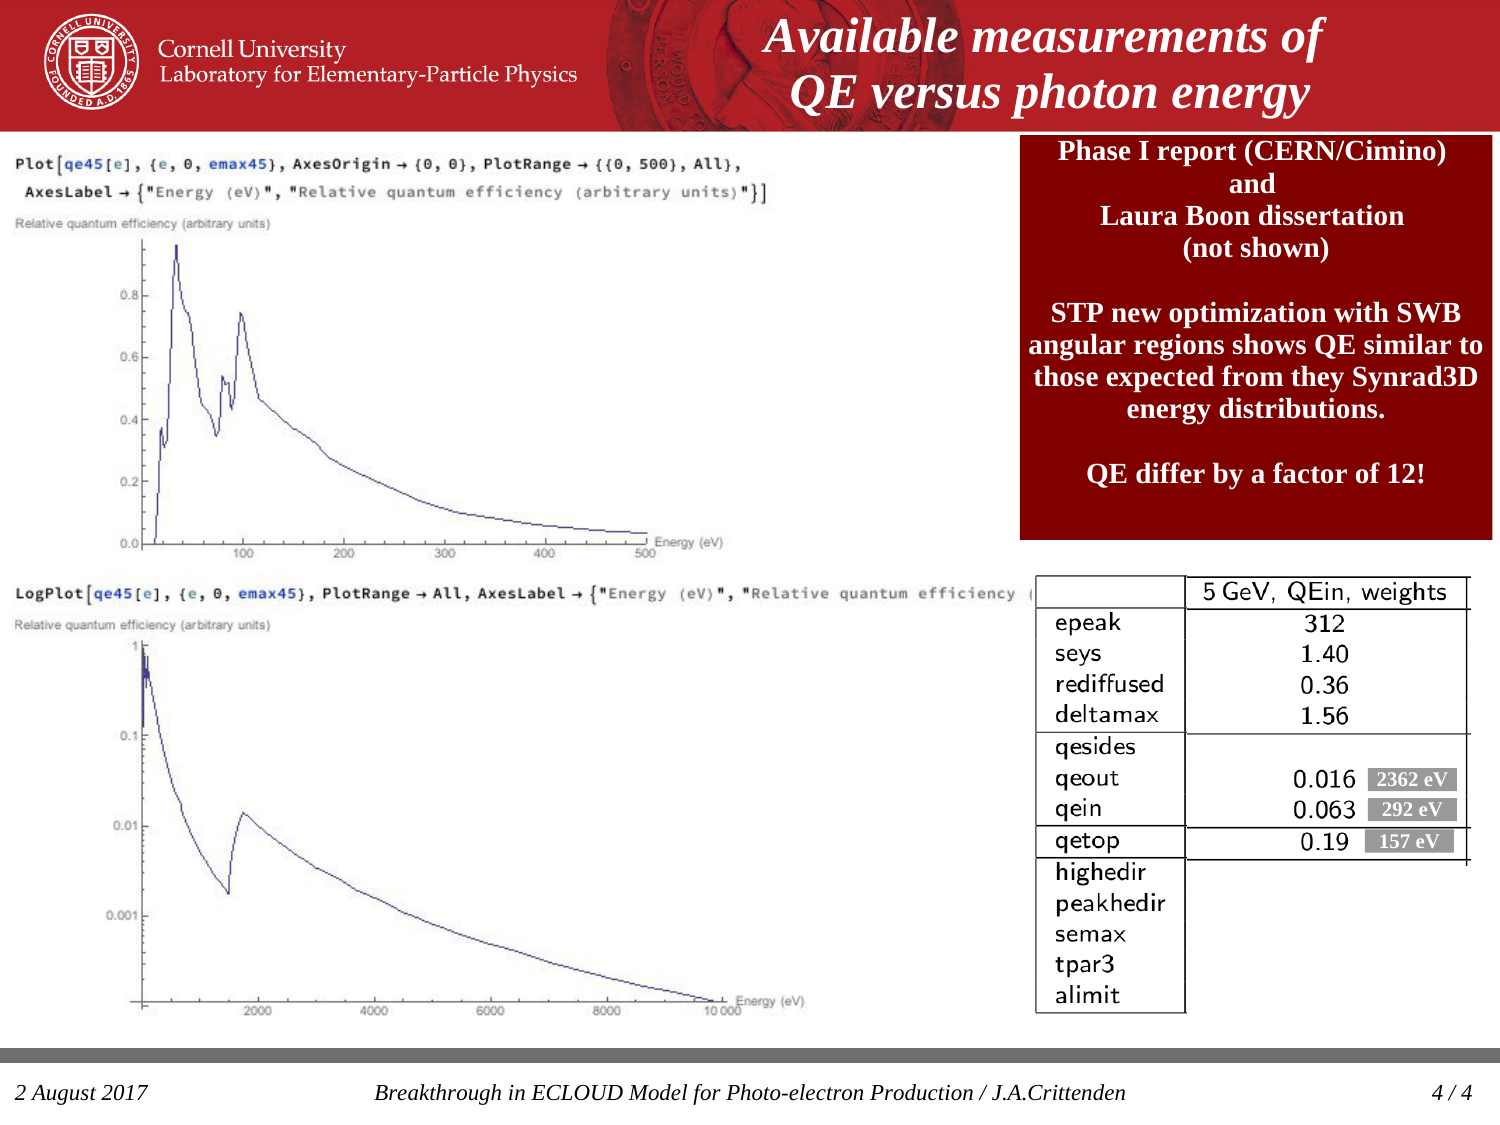

# Available measurements of QE versus photon energy
Phase I report (CERN/Cimino)
and
Laura Boon dissertation
(not shown)
STP new optimization with SWB angular regions shows QE similar to those expected from they Synrad3D energy distributions.
QE differ by a factor of 12!
2362 eV
292 eV
157 eV